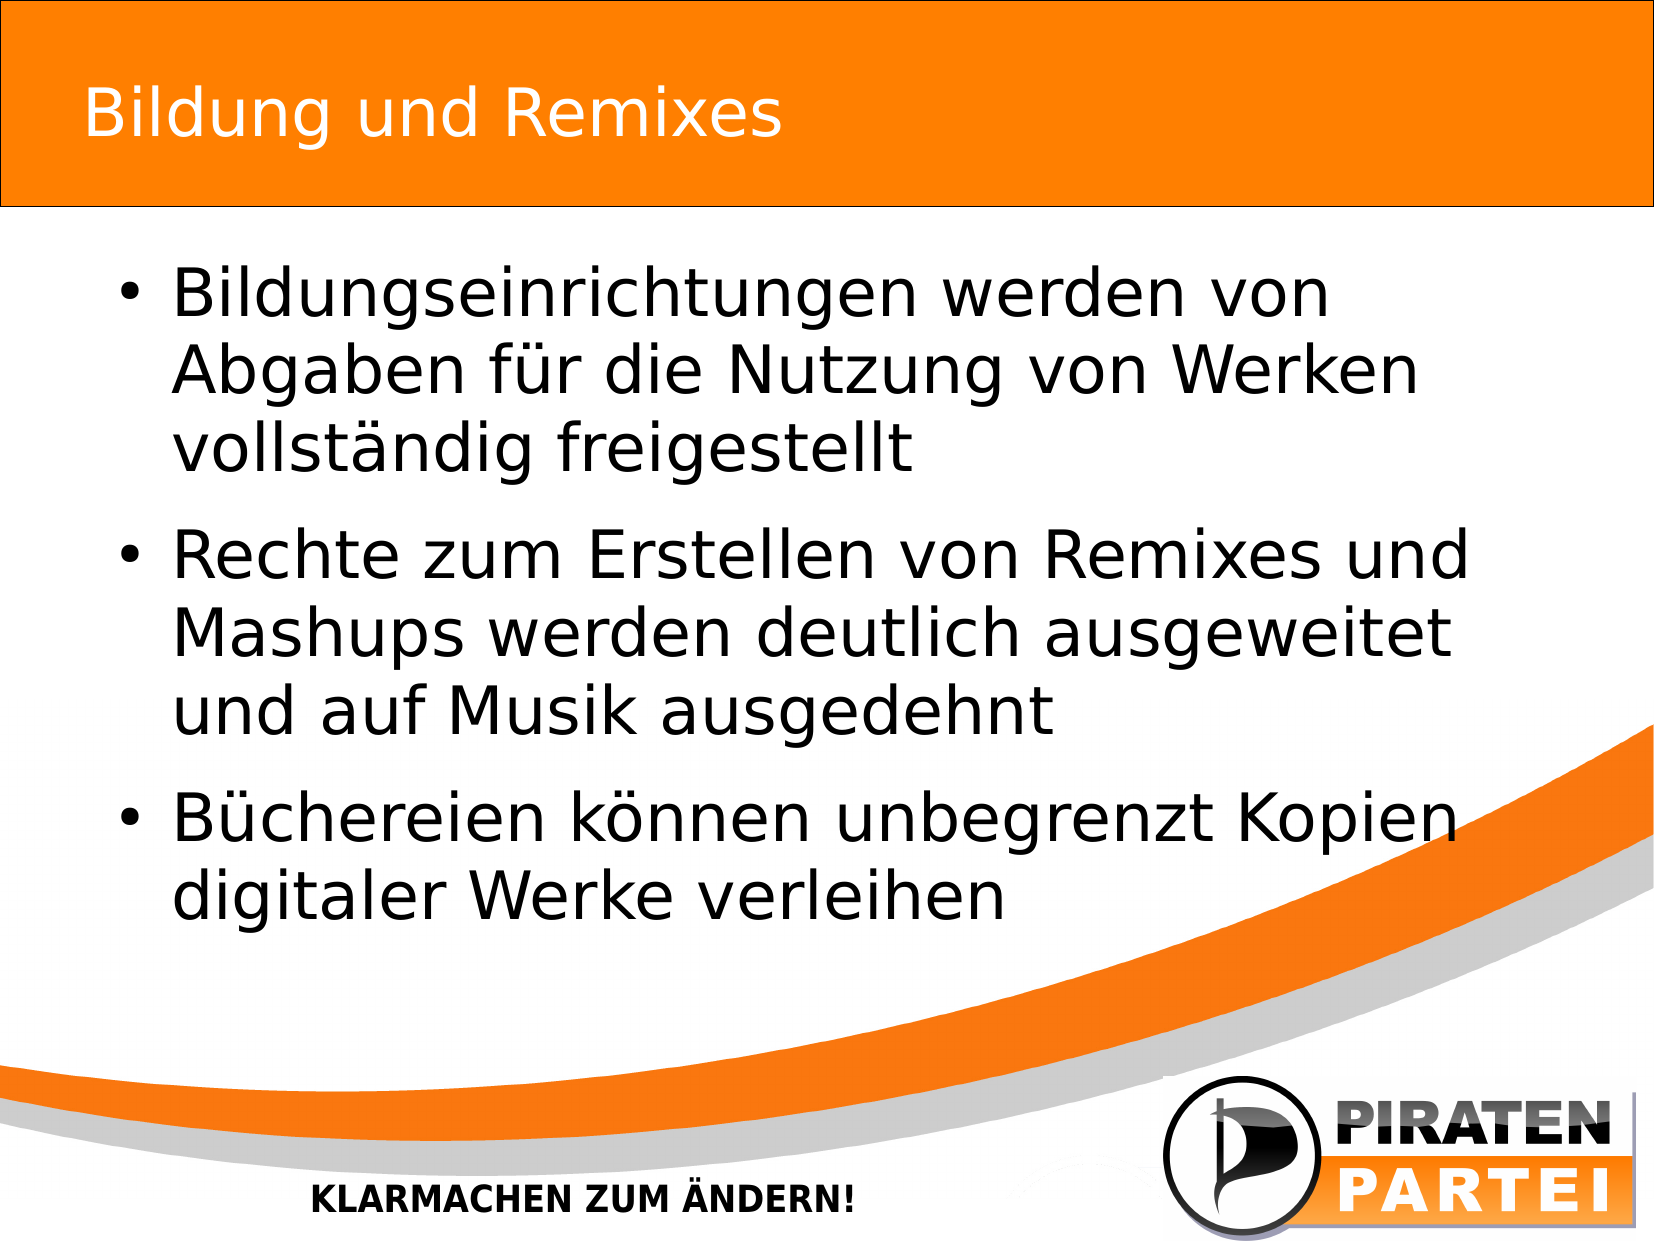

# Bildung und Remixes
Bildungseinrichtungen werden von Abgaben für die Nutzung von Werken vollständig freigestellt
Rechte zum Erstellen von Remixes und Mashups werden deutlich ausgeweitet und auf Musik ausgedehnt
Büchereien können unbegrenzt Kopien digitaler Werke verleihen